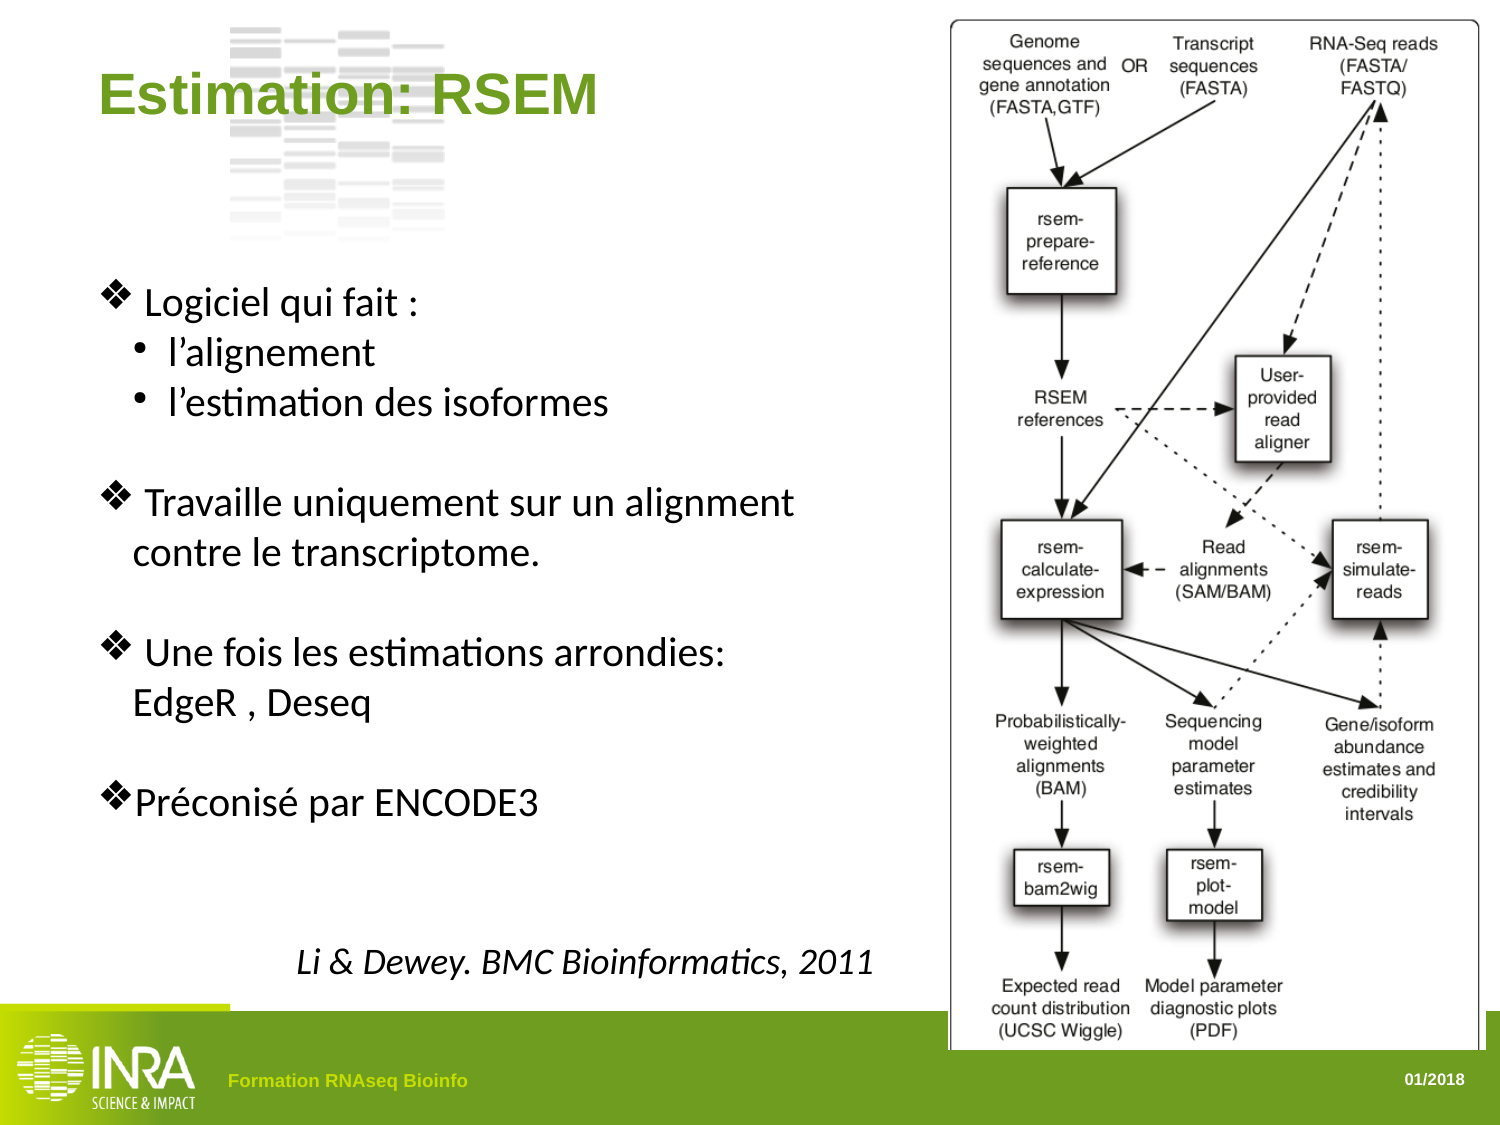

Estimation: RSEM
 Logiciel qui fait :
l’alignement
l’estimation des isoformes
 Travaille uniquement sur un alignment
contre le transcriptome.
 Une fois les estimations arrondies:
EdgeR , Deseq
Préconisé par ENCODE3
Li & Dewey. BMC Bioinformatics, 2011